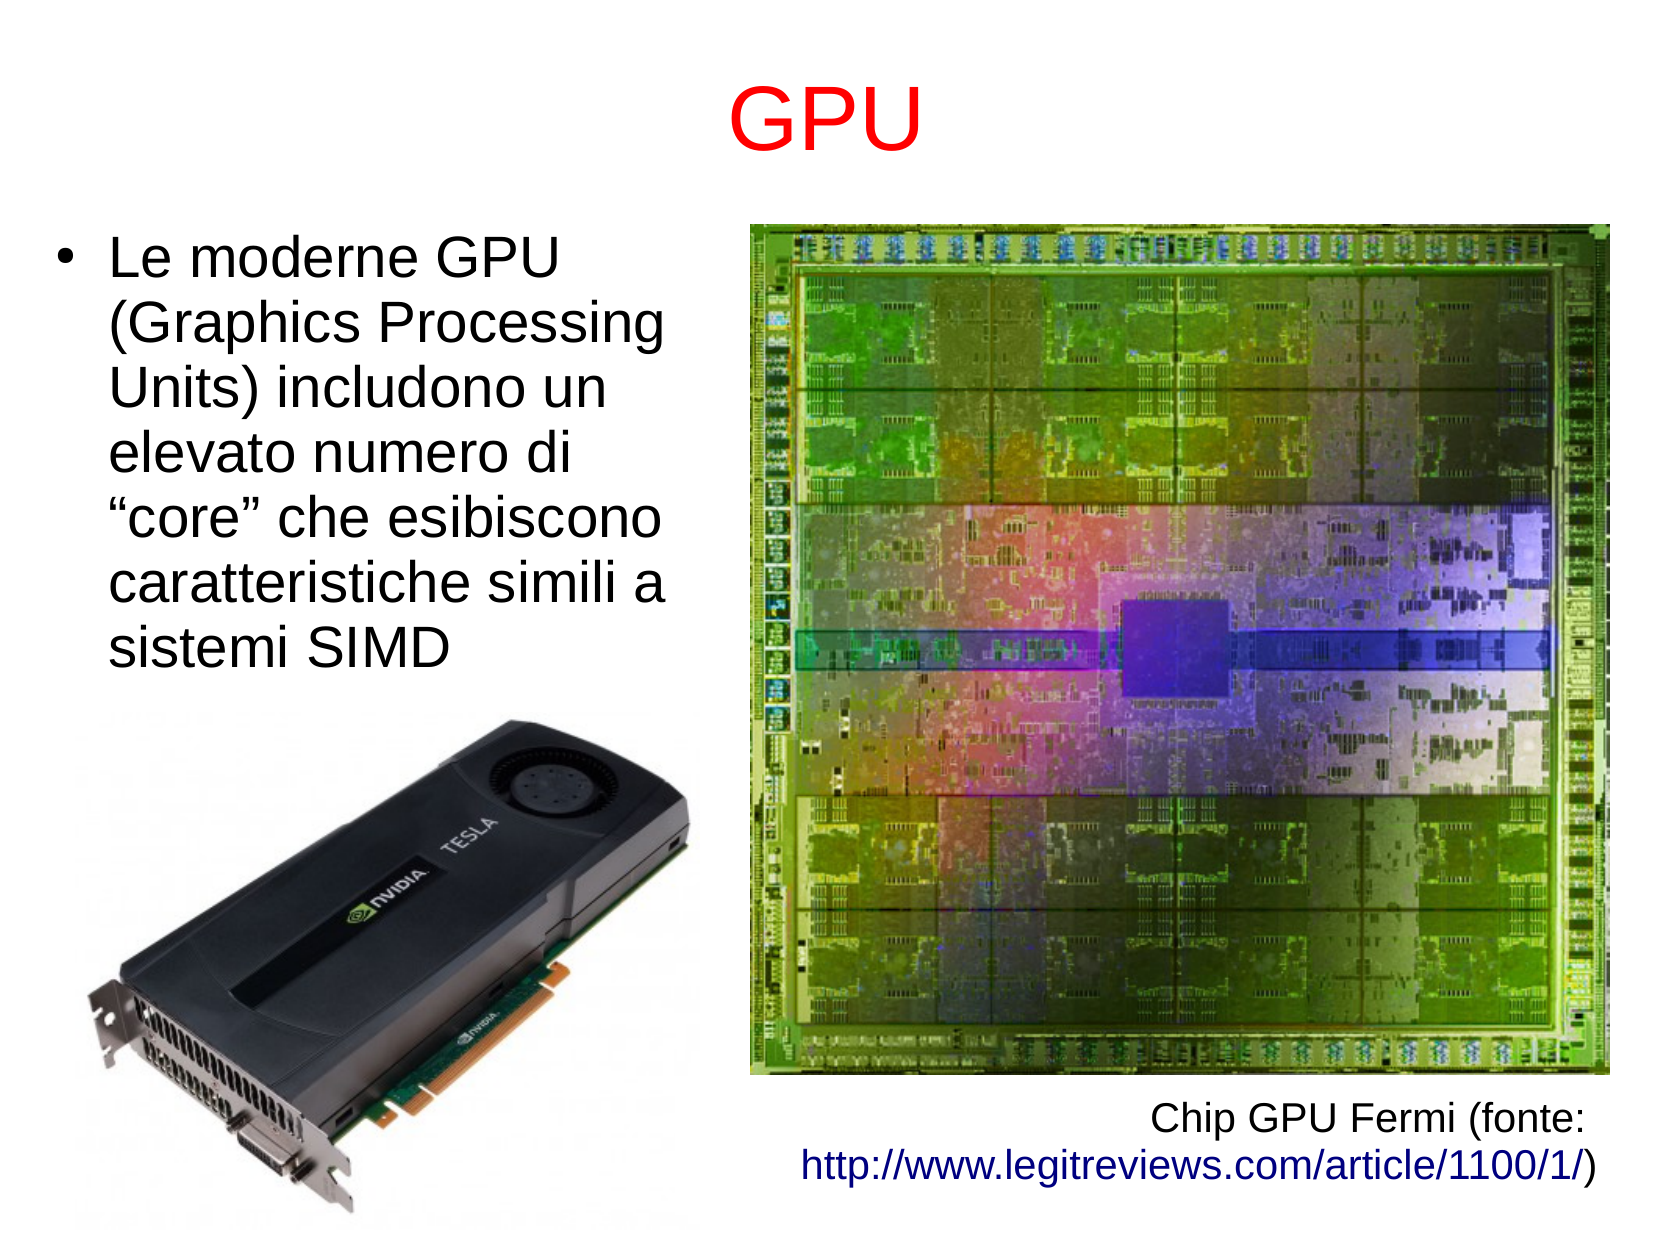

# GPU
Le moderne GPU (Graphics Processing Units) includono un elevato numero di “core” che esibiscono caratteristiche simili a sistemi SIMD
Chip GPU Fermi (fonte: http://www.legitreviews.com/article/1100/1/)
Algoritmi Avanzati--modulo 2
28